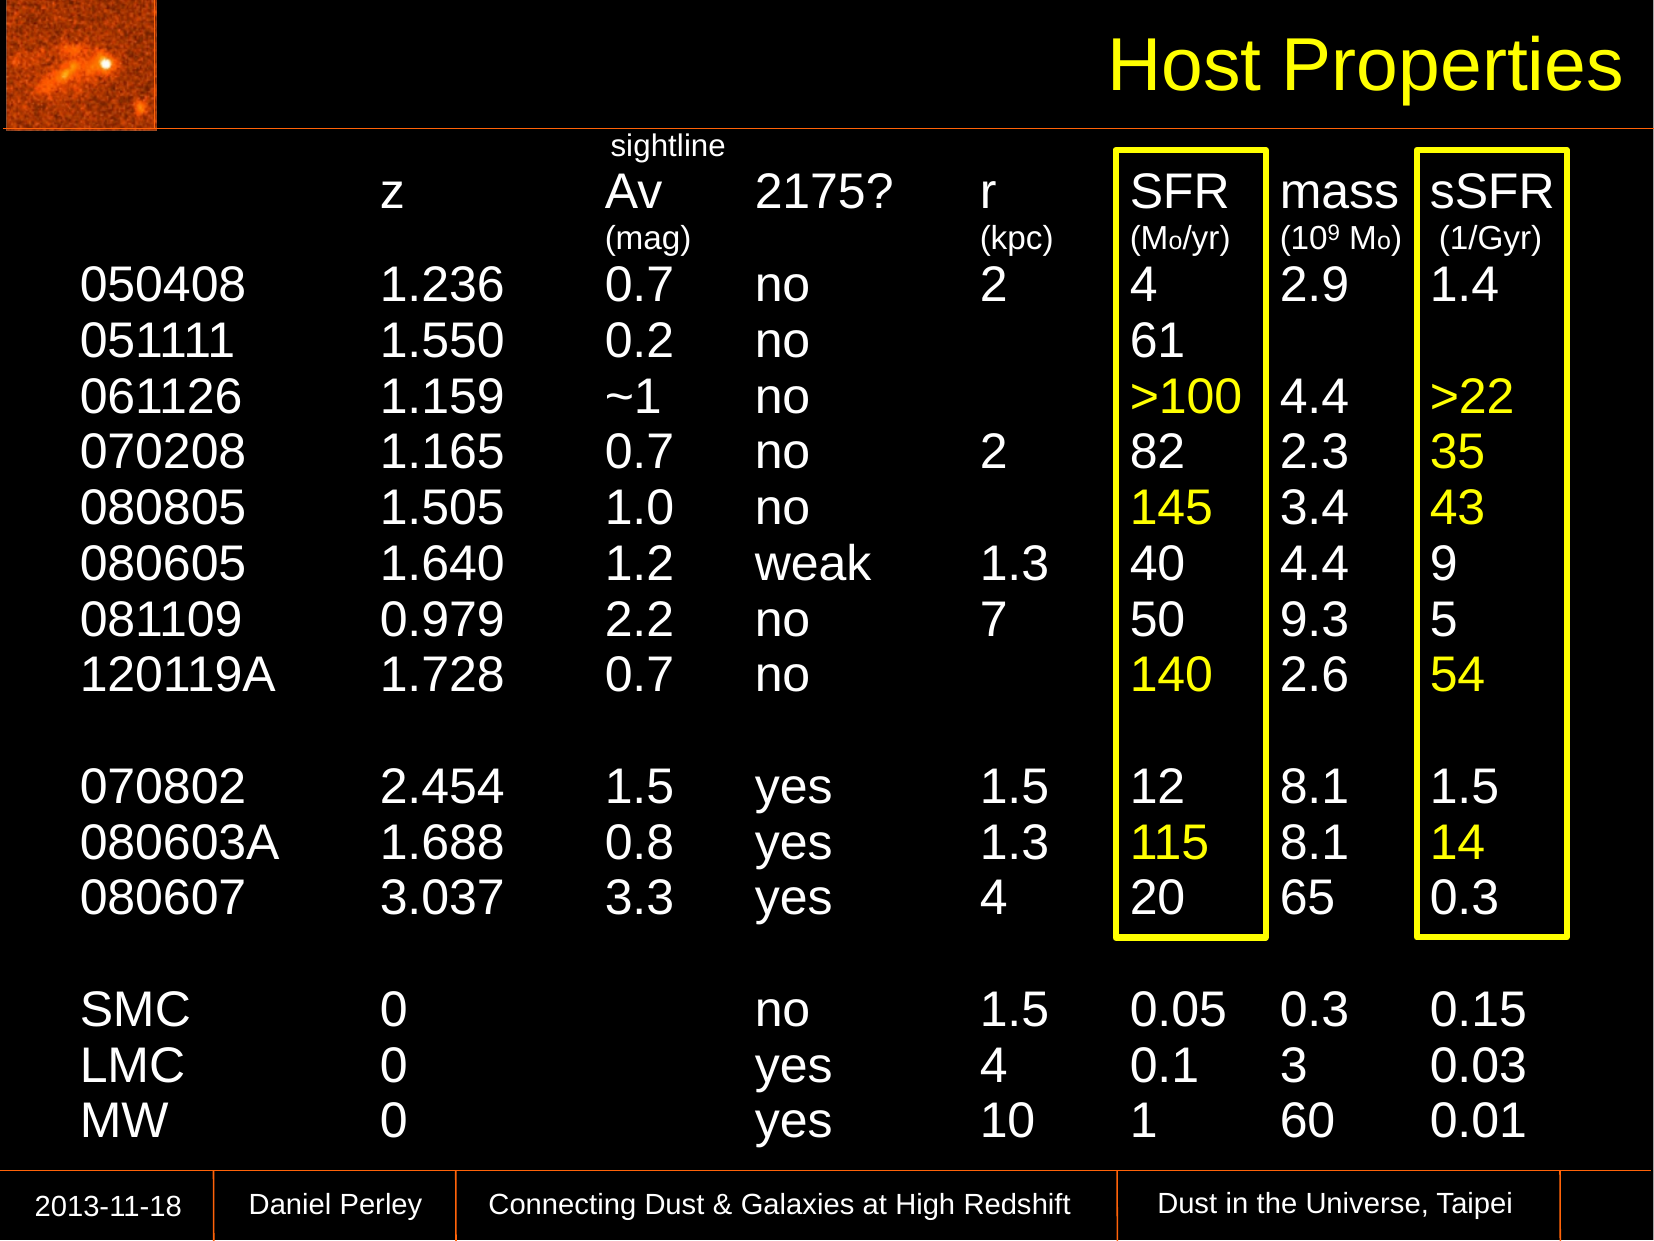

# Host Properties
sightline
				z			Av		2175? 	r		SFR	mass	sSFR
							(mag)				(kpc)		(Mo/yr)	(109 Mo)	 (1/Gyr)
050408		1.236		0.7		no			2		4		2.9		1.4
051111		1.550		0.2		no					61
061126 		1.159		~1		no					>100	4.4		>22
070208		1.165		0.7		no			2		82		2.3		35
080805		1.505		1.0		no					145	3.4		43
080605		1.640		1.2		weak		1.3		40		4.4		9
081109 		0.979		2.2		no			7		50		9.3		5
120119A		1.728		0.7		no					140	2.6		54
070802		2.454		1.5		yes		1.5		12		8.1		1.5
080603A		1.688		0.8		yes		1.3		115	8.1		14
080607		3.037		3.3		yes		4		20		65		0.3
SMC			0					no			1.5		0.05	0.3		0.15
LMC			0					yes		4		0.1		3		0.03
MW			0					yes		10		1		60		0.01
2013-11-18